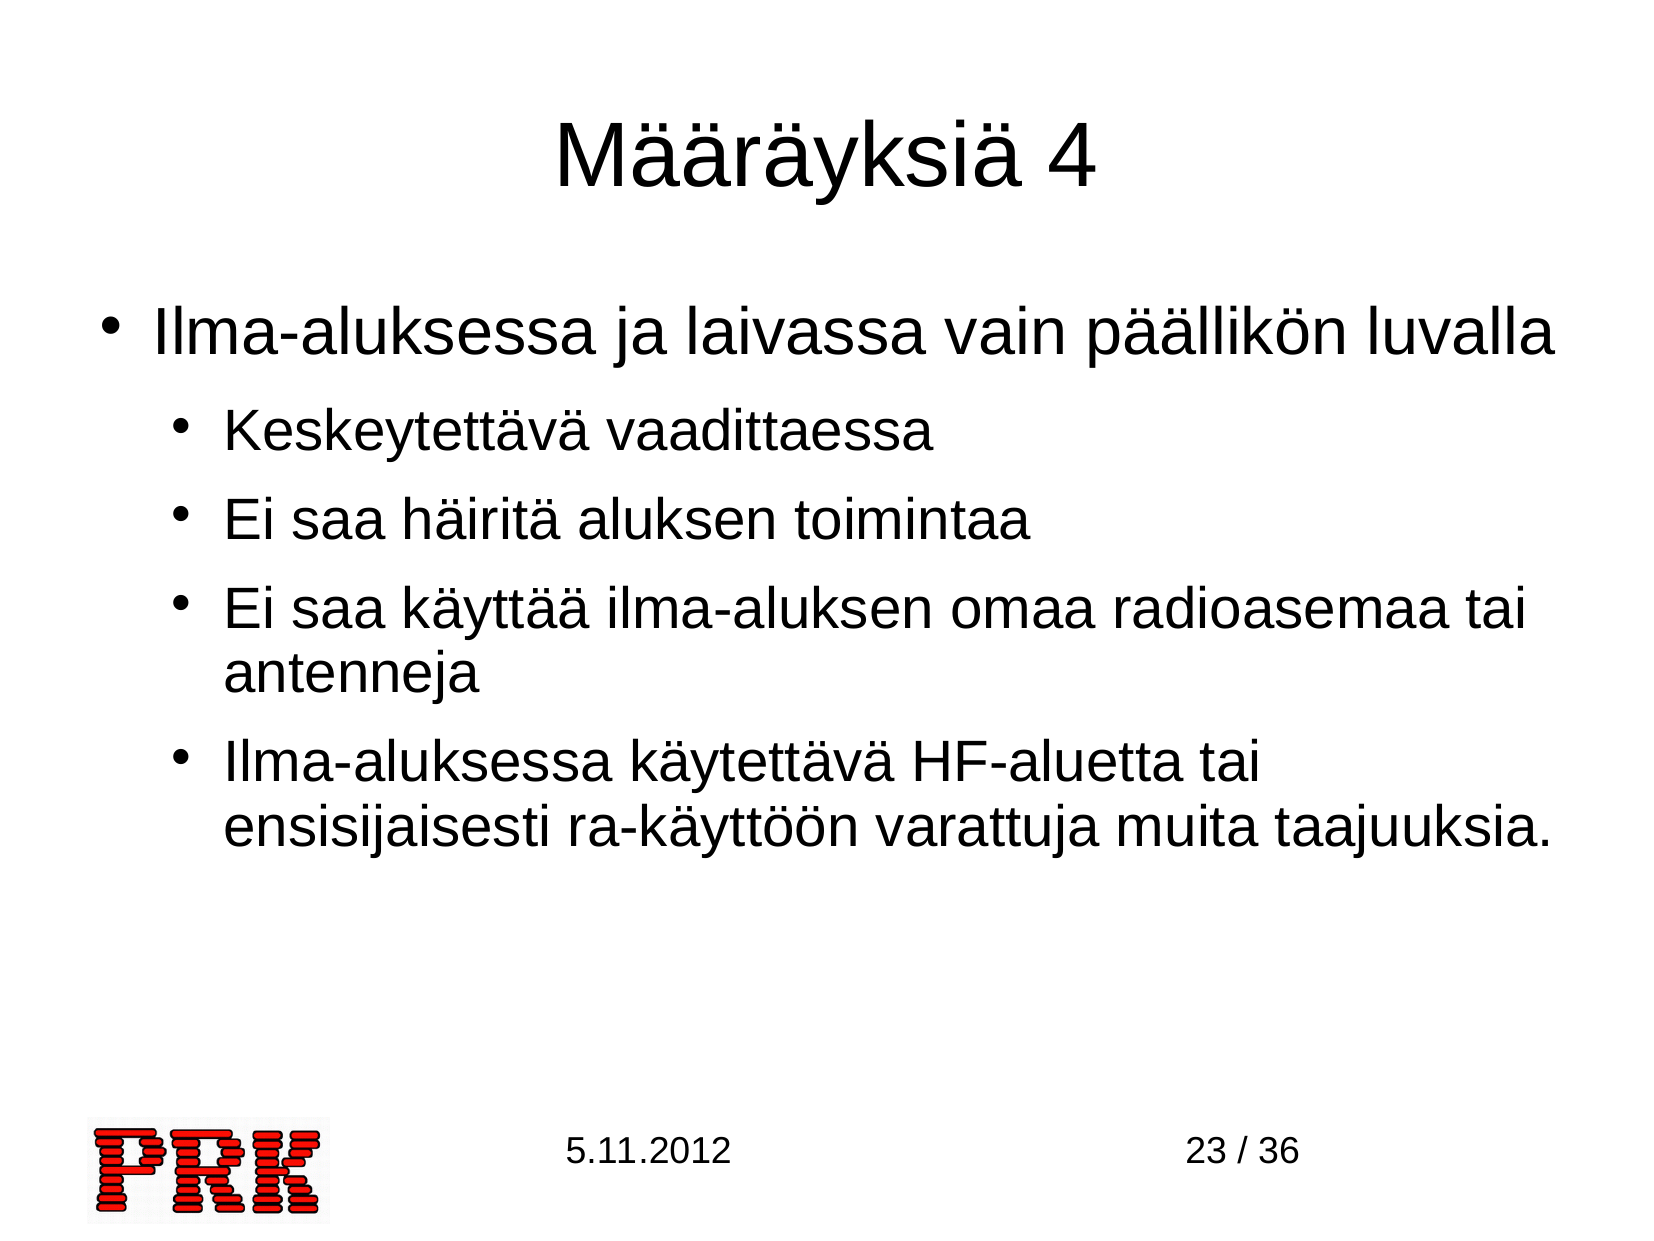

# Määräyksiä 4
Ilma-aluksessa ja laivassa vain päällikön luvalla
Keskeytettävä vaadittaessa
Ei saa häiritä aluksen toimintaa
Ei saa käyttää ilma-aluksen omaa radioasemaa tai antenneja
Ilma-aluksessa käytettävä HF-aluetta tai ensisijaisesti ra-käyttöön varattuja muita taajuuksia.
23